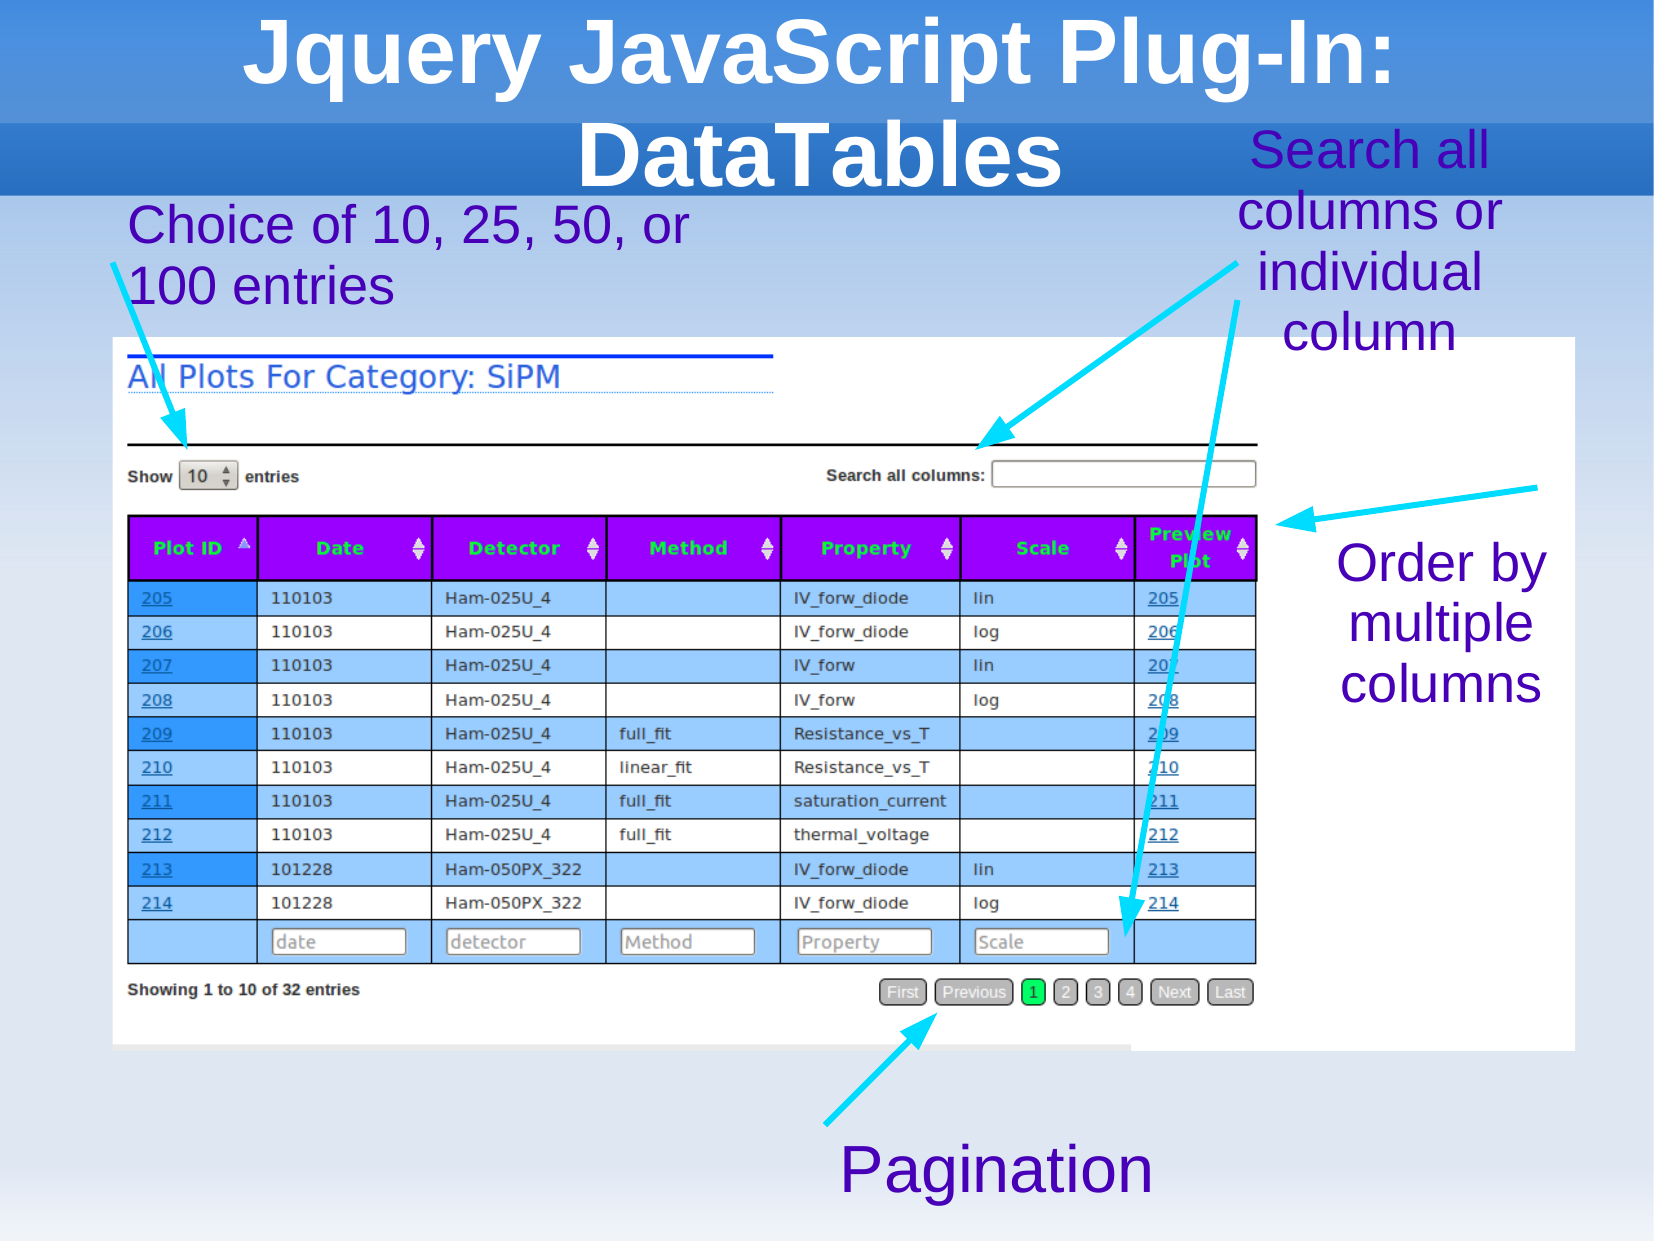

# Jquery JavaScript Plug-In: DataTables
Search all columns or individual column
Choice of 10, 25, 50, or 100 entries
Order by multiple columns
Pagination